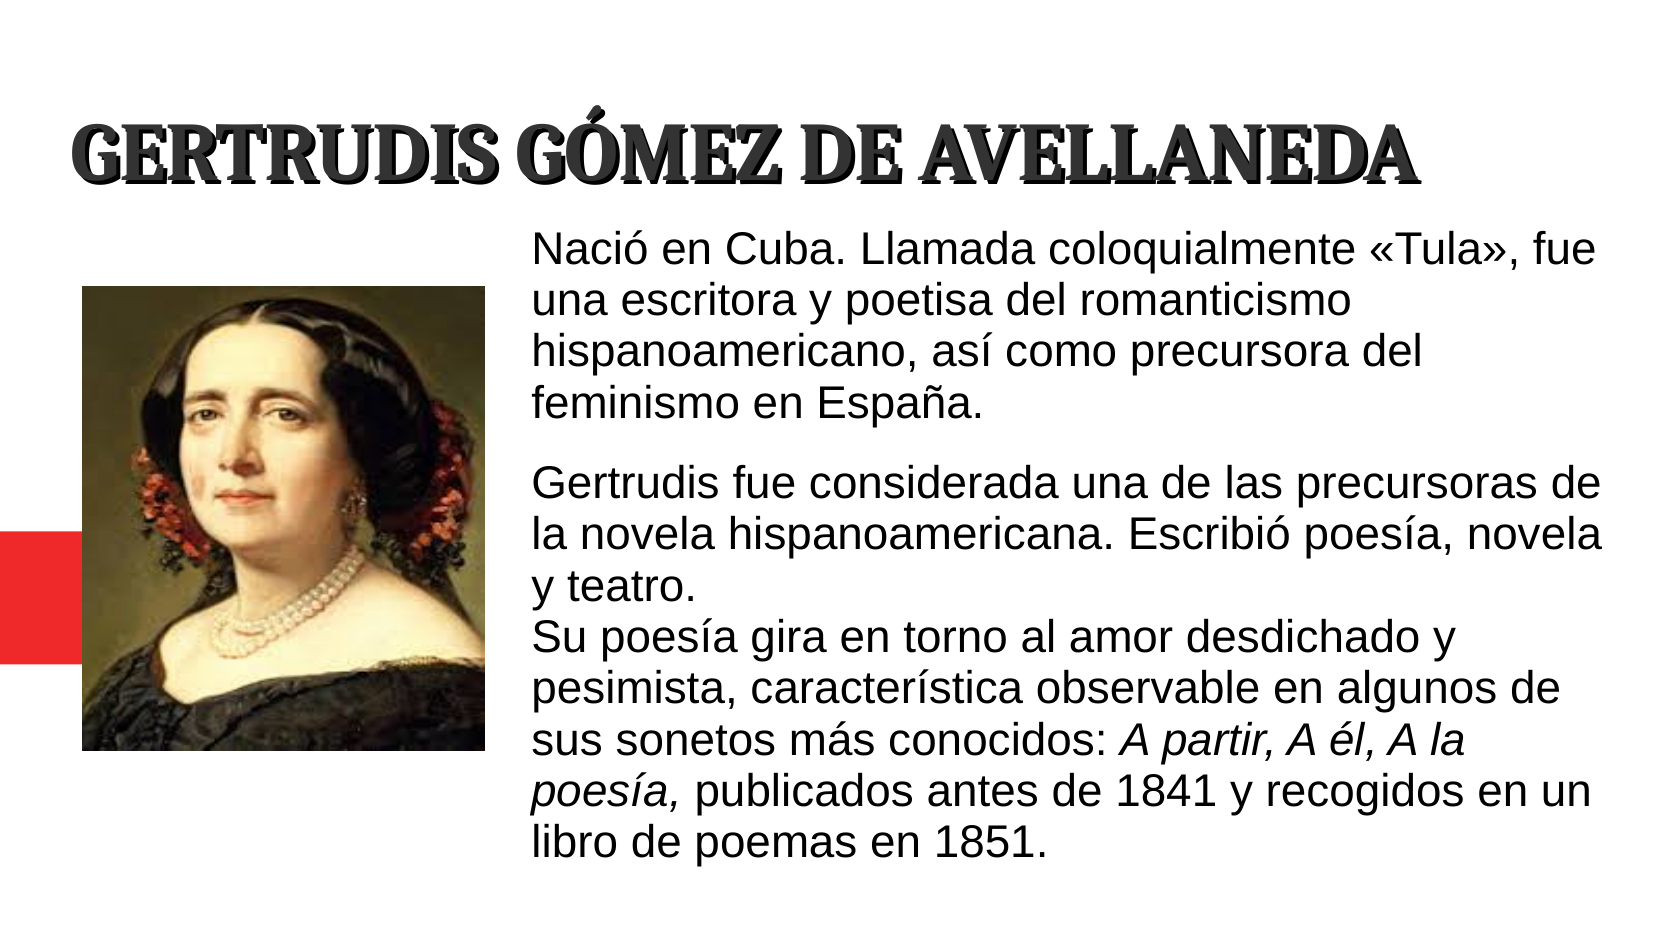

# GERTRUDIS GÓMEZ DE AVELLANEDA
Nació en Cuba. Llamada coloquialmente «Tula», fue una escritora y poetisa del romanticismo hispanoamericano, así como precursora del feminismo en España.
Gertrudis fue considerada una de las precursoras de la novela hispanoamericana. Escribió poesía, novela y teatro.
Su poesía gira en torno al amor desdichado y pesimista, característica observable en algunos de sus sonetos más conocidos: A partir, A él, A la poesía, publicados antes de 1841 y recogidos en un libro de poemas en 1851.